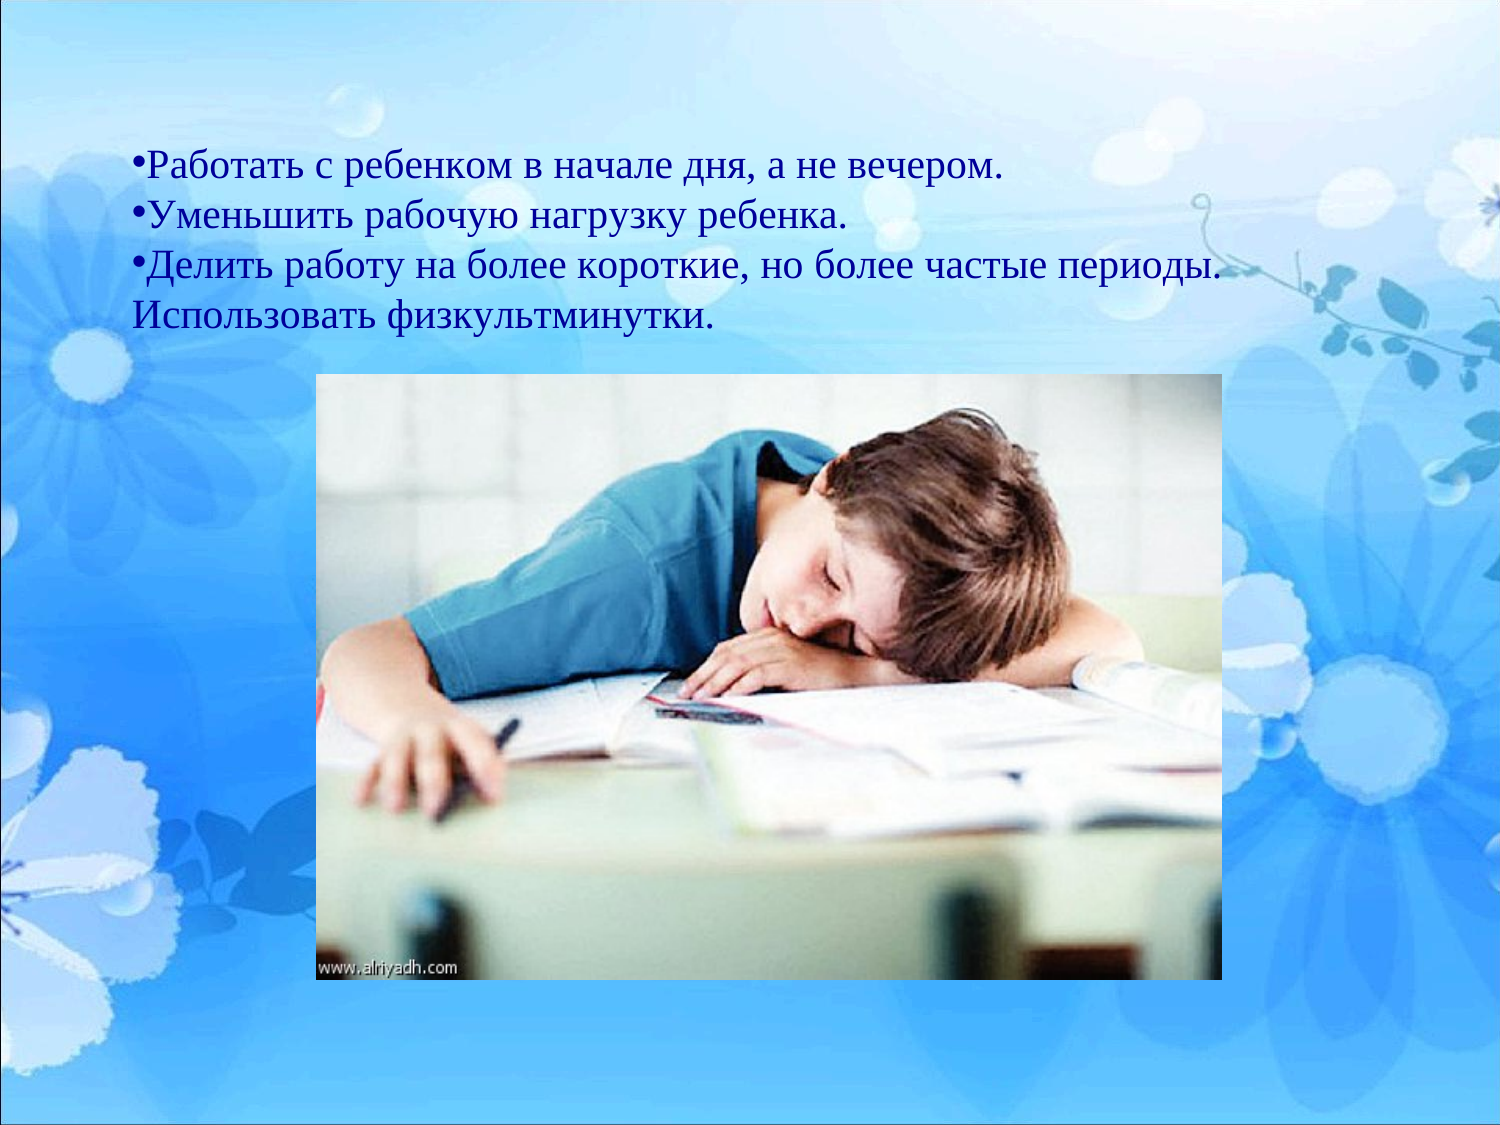

Работать с ребенком в начале дня, а не вечером.
Уменьшить рабочую нагрузку ребенка.
Делить работу на более короткие, но более частые периоды. Использовать физкультминутки.